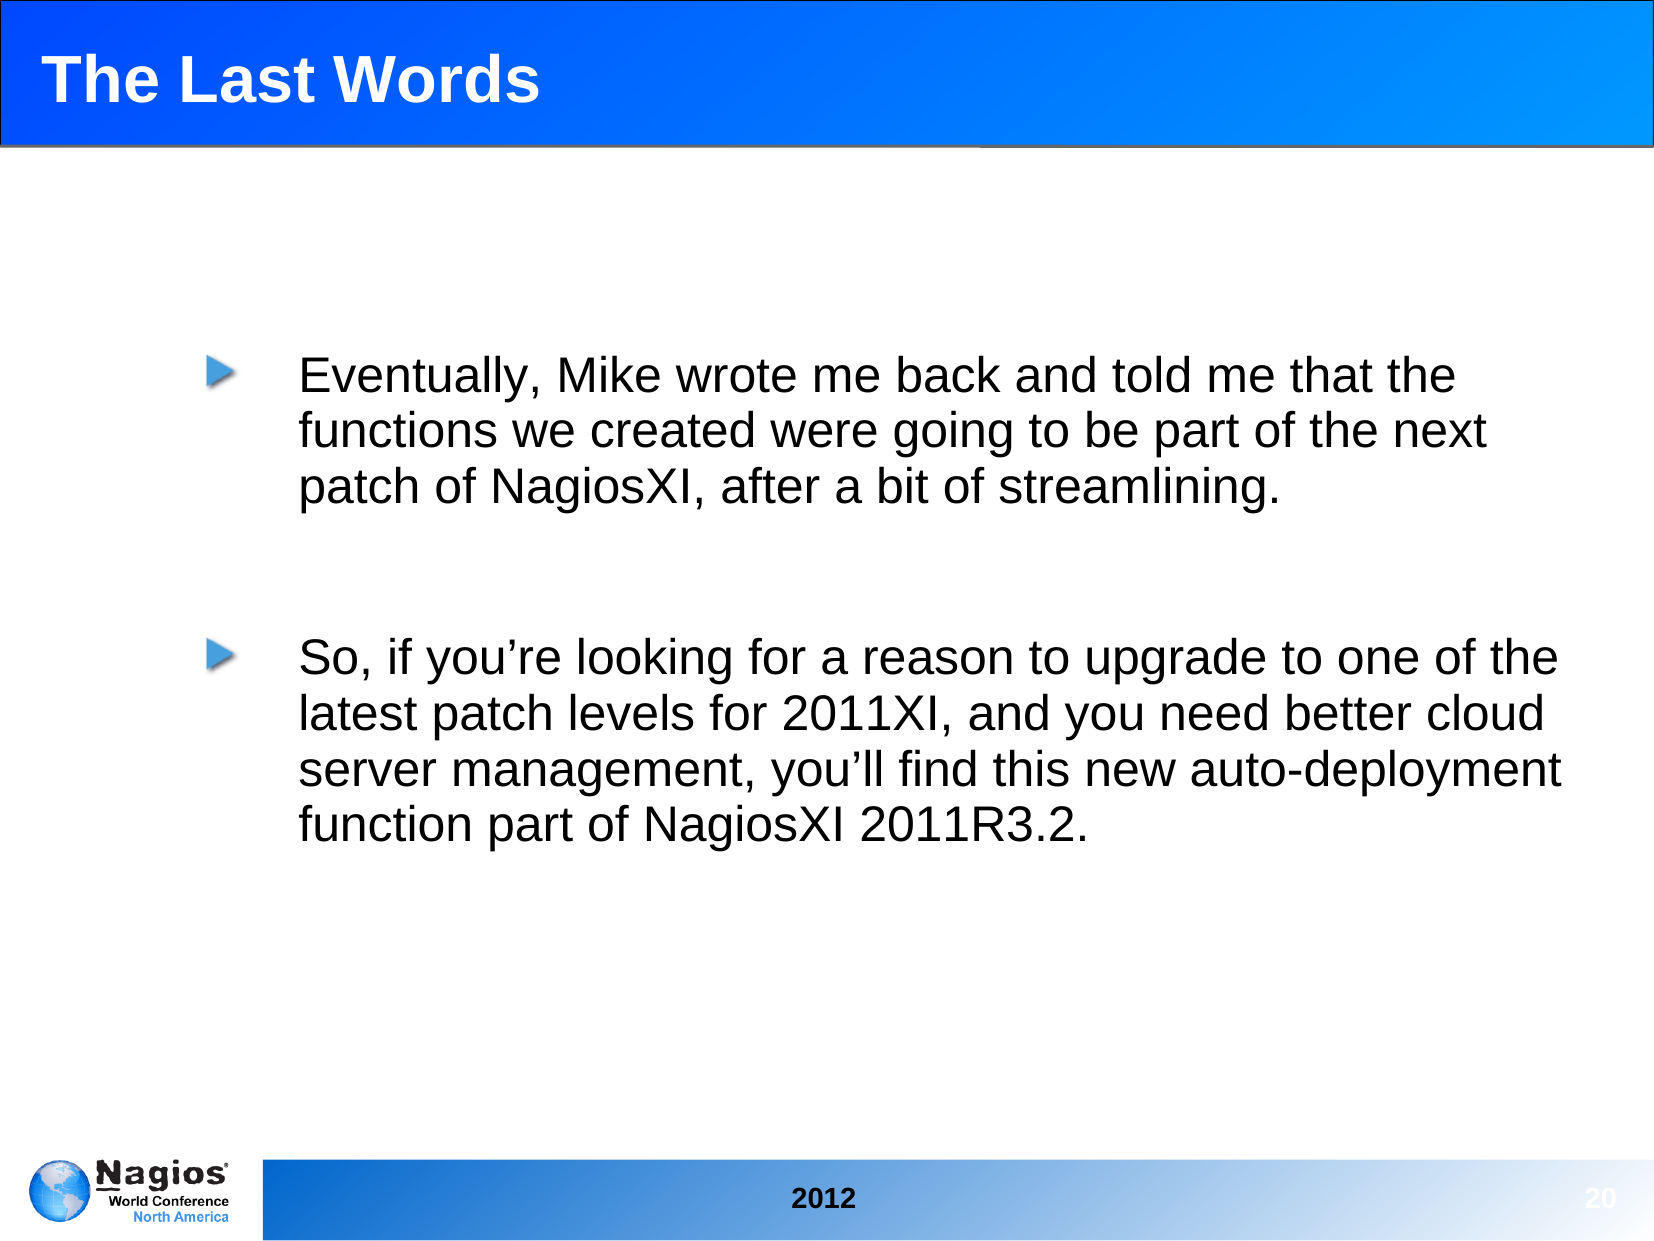

# The Last Words
Eventually, Mike wrote me back and told me that the functions we created were going to be part of the next patch of NagiosXI, after a bit of streamlining.
So, if you’re looking for a reason to upgrade to one of the latest patch levels for 2011XI, and you need better cloud server management, you’ll find this new auto-deployment function part of NagiosXI 2011R3.2.
2012